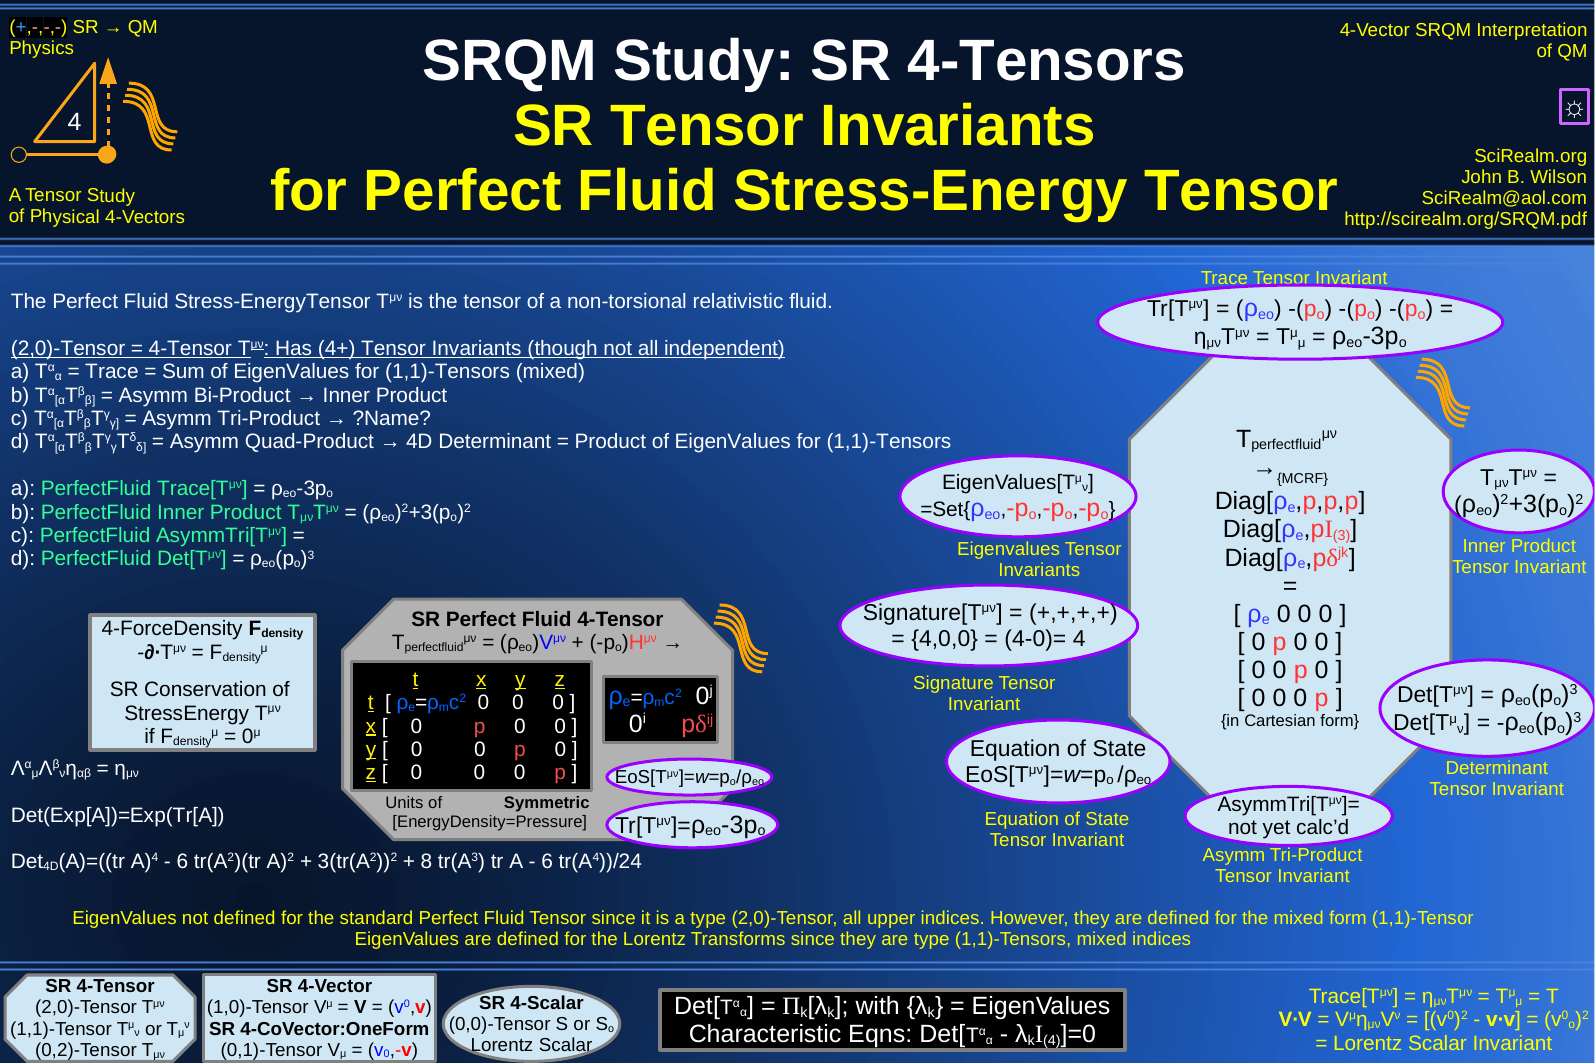

# SRQM Study: SR 4-Tensors SR Tensor Invariants for Perfect Fluid Stress-Energy Tensor
(+,-,-,-) SR → QM
Physics
A Tensor Study
of Physical 4-Vectors
4-Vector SRQM Interpretation
of QM
SciRealm.org
John B. Wilson
SciRealm@aol.com
http://scirealm.org/SRQM.pdf
4
☼
Trace Tensor Invariant
Tr[Tμν] = (ρeo) -(po) -(po) -(po) =
ημνTμν = Tμμ = ρeo-3po
The Perfect Fluid Stress-EnergyTensor Tμν is the tensor of a non-torsional relativistic fluid.
(2,0)-Tensor = 4-Tensor Tμν: Has (4+) Tensor Invariants (though not all independent)
a) Tαα = Trace = Sum of EigenValues for (1,1)-Tensors (mixed)
b) Tα[αTββ] = Asymm Bi-Product → Inner Product
c) Tα[αTββTγγ] = Asymm Tri-Product → ?Name?
d) Tα[αTββTγγTδδ] = Asymm Quad-Product → 4D Determinant = Product of EigenValues for (1,1)-Tensors
a): PerfectFluid Trace[Tμν] = ρeo-3po
b): PerfectFluid Inner Product TμνTμν = (ρeo)2+3(po)2
c): PerfectFluid AsymmTri[Tμν] =
d): PerfectFluid Det[Tμν] = ρeo(po)3
ΛαμΛβνηαβ = ημν
Det(Exp[A])=Exp(Tr[A])
Det4D(A)=((tr A)4 - 6 tr(A2)(tr A)2 + 3(tr(A2))2 + 8 tr(A3) tr A - 6 tr(A4))/24
Tperfectfluidμν
→{MCRF}
Diag[ρe,p,p,p]
Diag[ρe,pI(3)]
Diag[ρe,pδjk]
=
[ ρe 0 0 0 ]
[ 0 p 0 0 ]
[ 0 0 p 0 ]
[ 0 0 0 p ]
{in Cartesian form}
TμνTμν =
(ρeo)2+3(po)2
EigenValues[Tμν]
=Set{ρeo,-po,-po,-po}
Inner Product
Tensor Invariant
Eigenvalues Tensor Invariants
 Signature[Tμν] = (+,+,+,+)
= {4,0,0} = (4-0)= 4
SR Perfect Fluid 4-Tensor
Tperfectfluidμν = (ρeo)Vμν + (-po)Hμν →
Units of Symmetric
[EnergyDensity=Pressure]
 t x y z
t [ ρe=ρmc2 0 0 0 ]
x [ 0 p 0 0 ]
y [ 0 0 p 0 ]
z [ 0 0 0 p ]
 ρe=ρmc2 0j
 0i pδij
4-ForceDensity Fdensity
-∂∙Tμν = Fdensityμ
SR Conservation of
StressEnergy Tμν
if Fdensityμ = 0μ
Det[Tμν] = ρeo(po)3
Det[Tμν] = -ρeo(po)3
Signature Tensor Invariant
Equation of State
EoS[Tμν]=w=po /ρeo
Determinant
Tensor Invariant
EoS[Tμν]=w=po/ρeo
AsymmTri[Tμν]=
not yet calc’d
Equation of State
Tensor Invariant
Tr[Tμν]=ρeo-3po
Asymm Tri-Product
Tensor Invariant
EigenValues not defined for the standard Perfect Fluid Tensor since it is a type (2,0)-Tensor, all upper indices. However, they are defined for the mixed form (1,1)-Tensor
EigenValues are defined for the Lorentz Transforms since they are type (1,1)-Tensors, mixed indices
SR 4-Tensor
(2,0)-Tensor Tμν
(1,1)-Tensor Tμν or Tμν
(0,2)-Tensor Tμν
SR 4-Vector
(1,0)-Tensor Vμ = V = (v0,v)
SR 4-CoVector:OneForm
(0,1)-Tensor Vμ = (v0,-v)
Trace[Tμν] = ημνTμν = Tμμ = T
V∙V = VμημνVν = [(v0)2 - v∙v] = (v0o)2
= Lorentz Scalar Invariant
SR 4-Scalar
(0,0)-Tensor S or So
Lorentz Scalar
Det[Tαα] = Πk[λk]; with {λk} = EigenValues
Characteristic Eqns: Det[Tαα - λkI(4)]=0